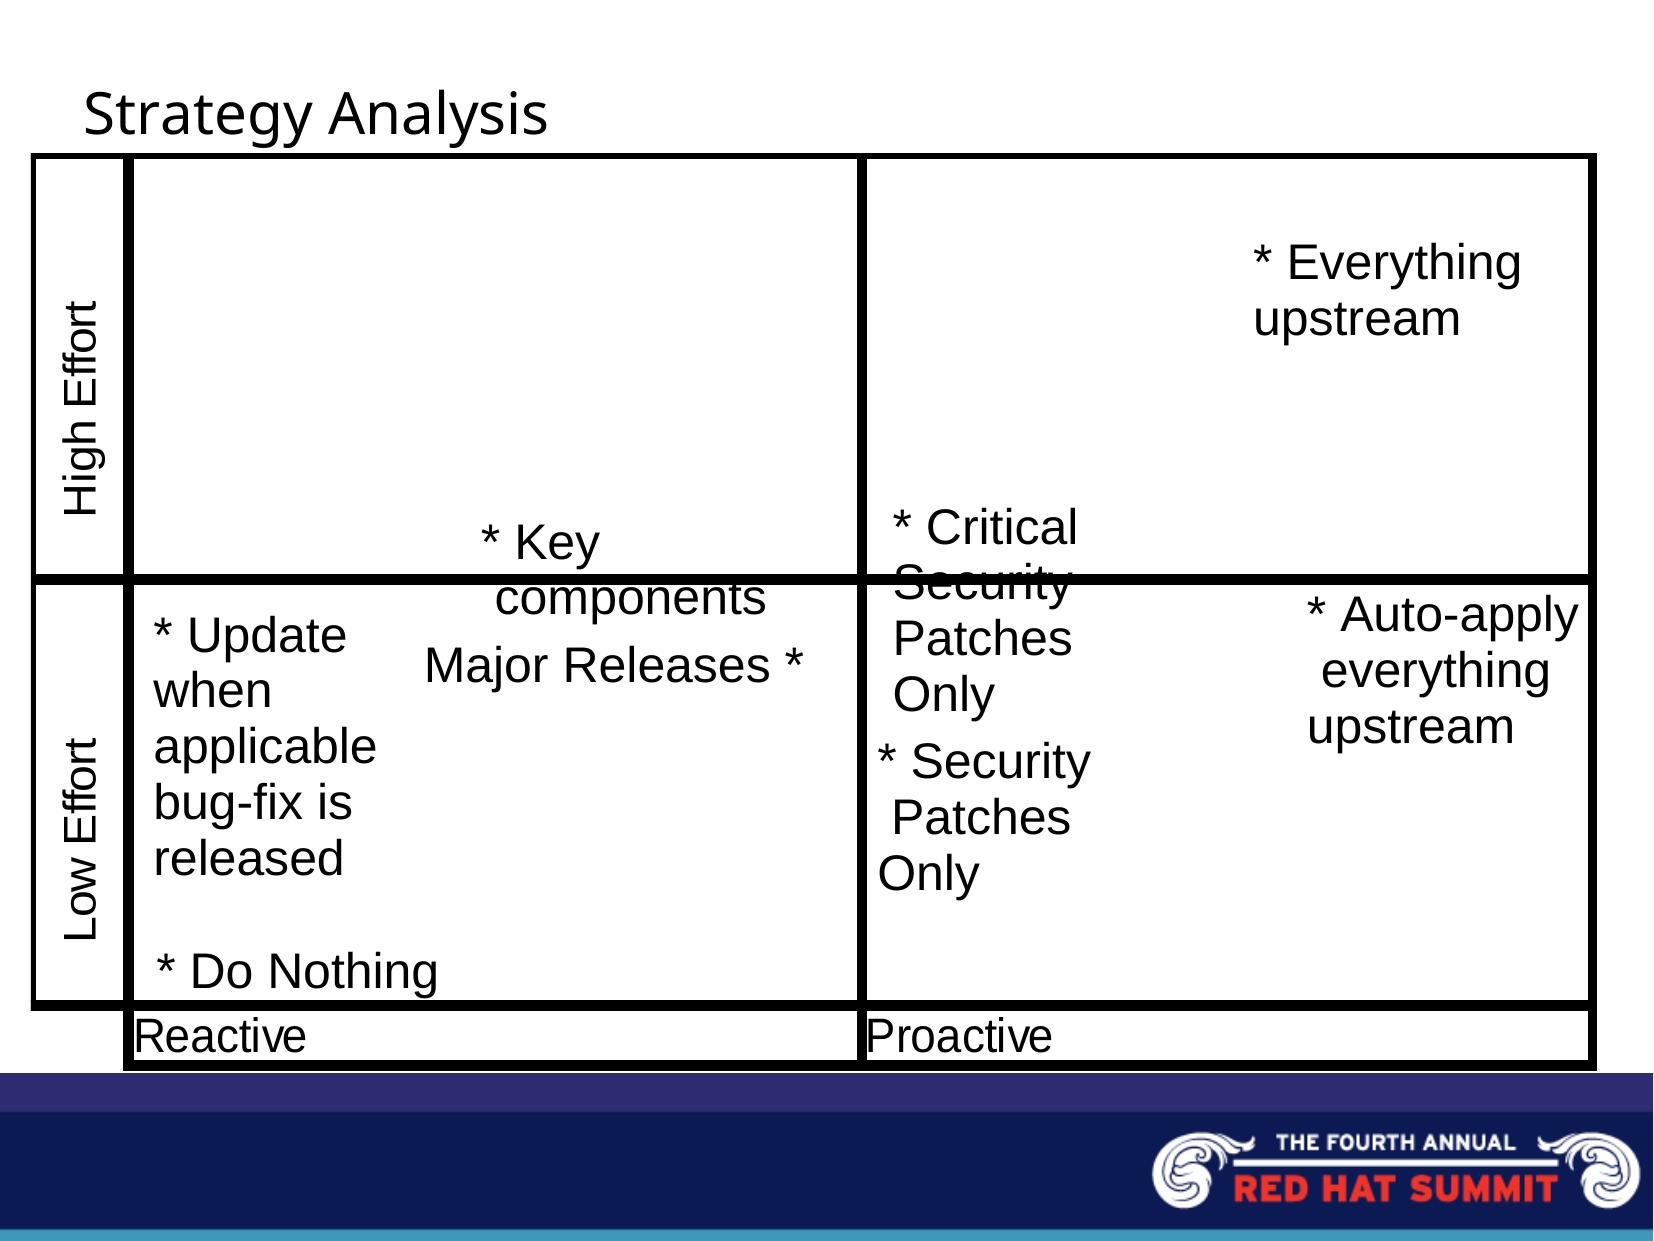

# Strategy Analysis
* Everything
upstream
* Critical
Security
Patches
Only
* Key
 components
* Auto-apply
 everything
upstream
* Update when applicable bug-fix is released
Major Releases *
* Security
 Patches
Only
* Do Nothing